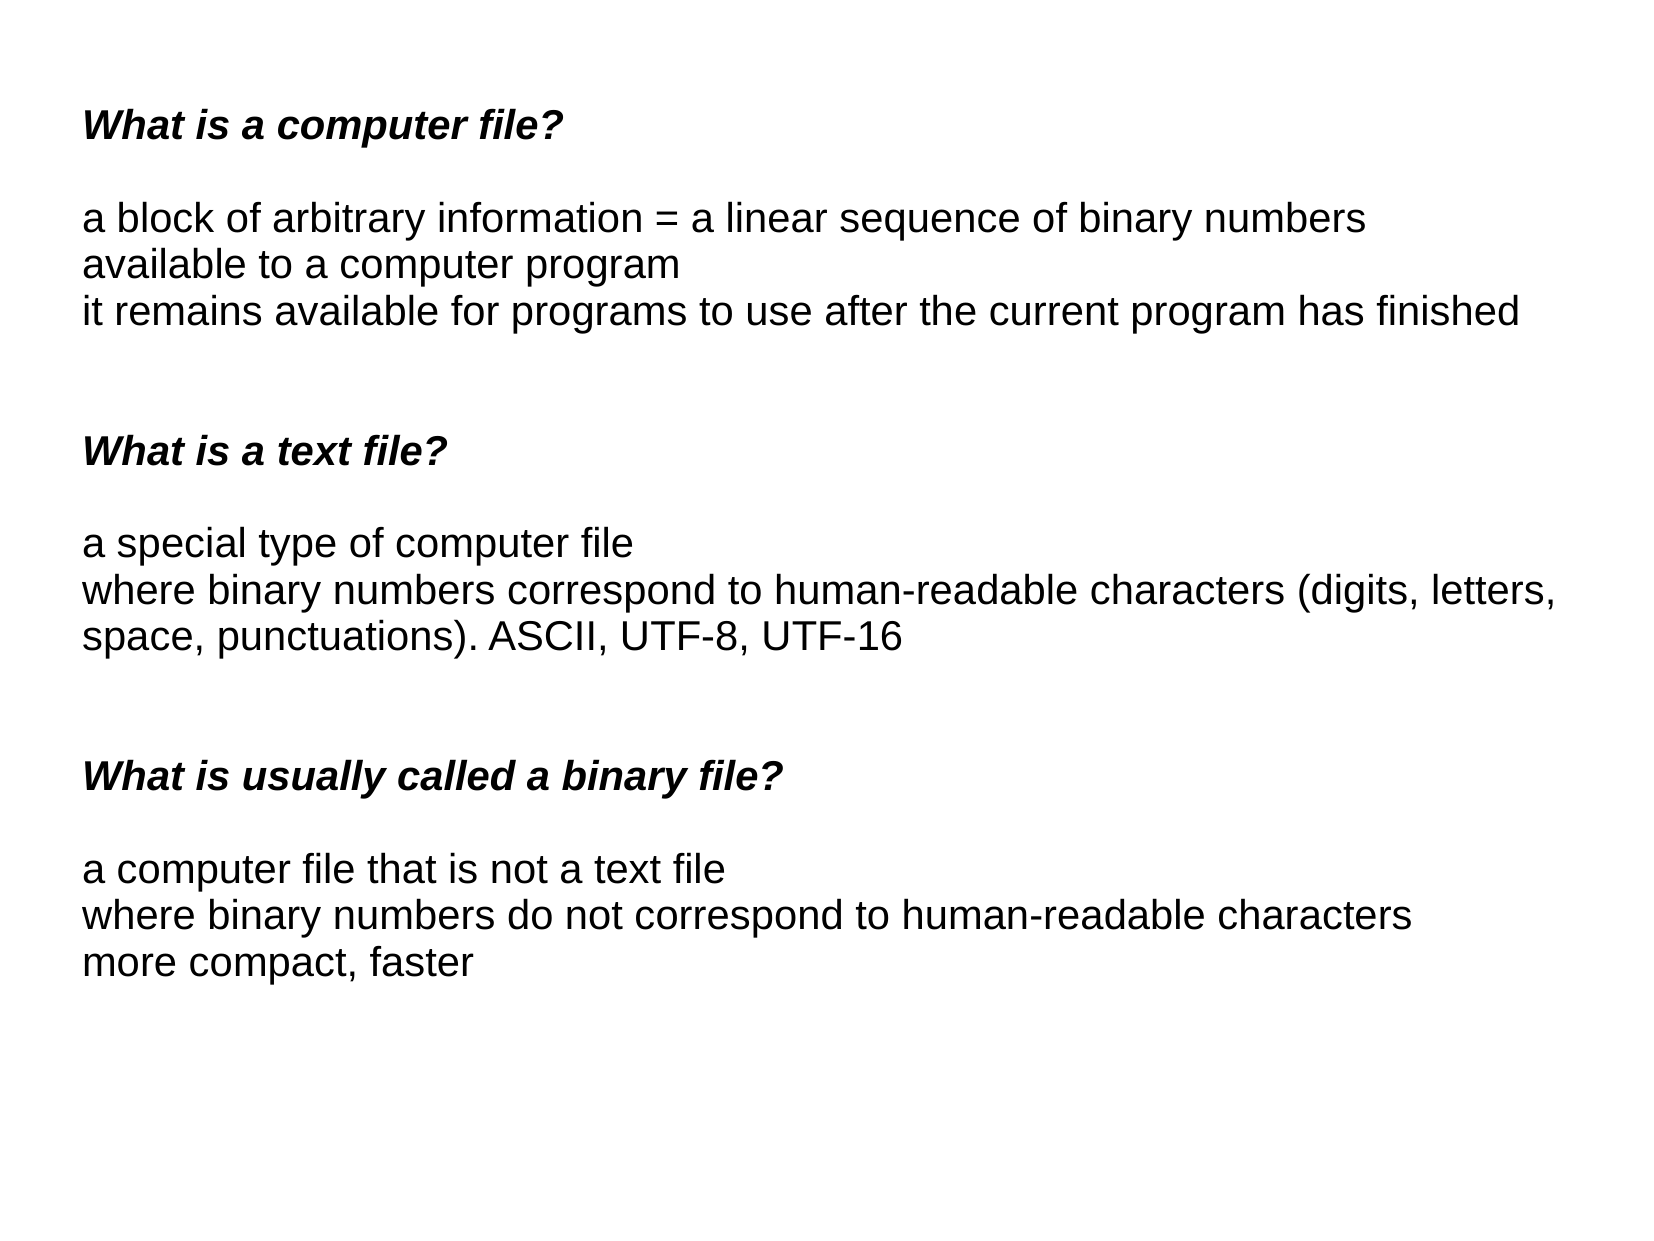

What is a computer file?
a block of arbitrary information = a linear sequence of binary numbers
available to a computer program
it remains available for programs to use after the current program has finished
What is a text file?
a special type of computer file
where binary numbers correspond to human-readable characters (digits, letters, space, punctuations). ASCII, UTF-8, UTF-16
What is usually called a binary file?
a computer file that is not a text file
where binary numbers do not correspond to human-readable characters
more compact, faster